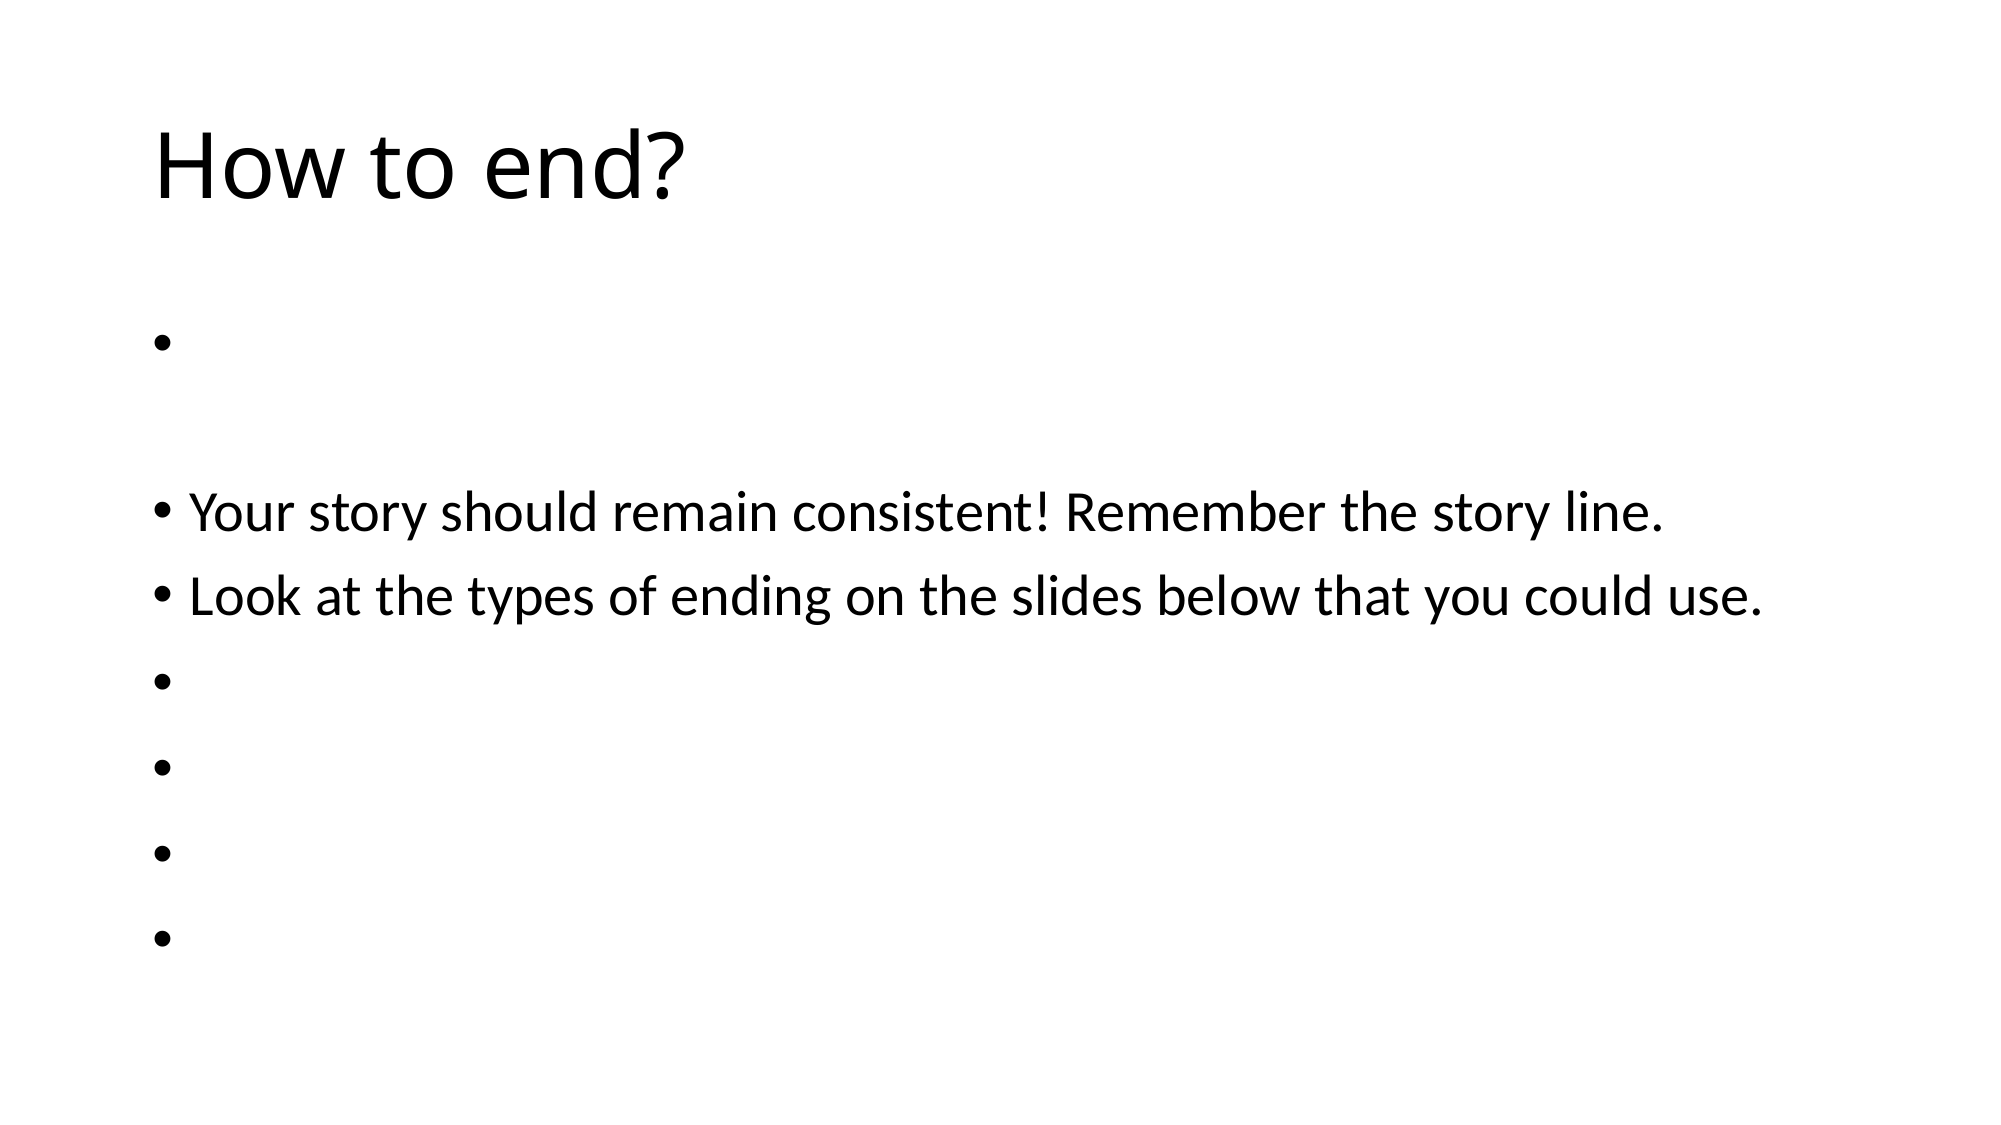

# How to end?
Your story should remain consistent! Remember the story line.
Look at the types of ending on the slides below that you could use.